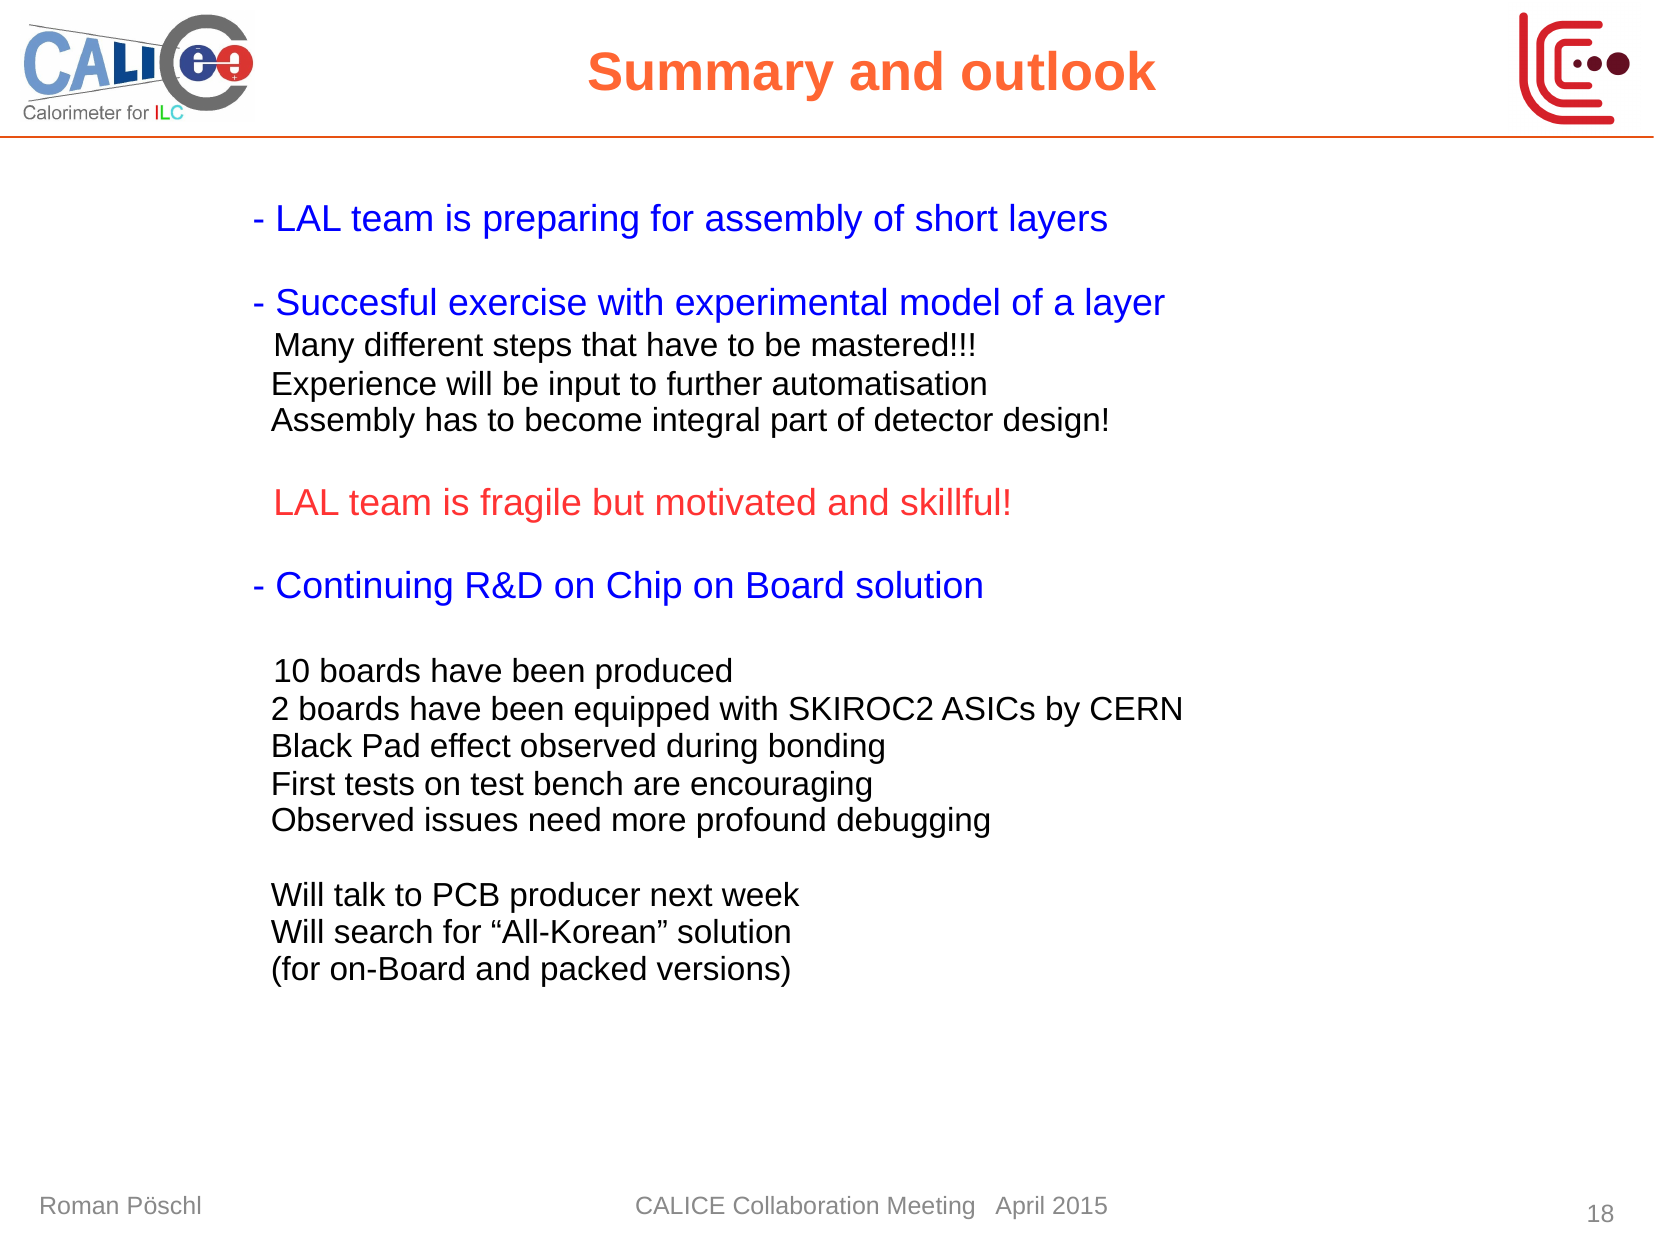

# Summary and outlook
- LAL team is preparing for assembly of short layers
- Succesful exercise with experimental model of a layer
 Many different steps that have to be mastered!!!
 Experience will be input to further automatisation
 Assembly has to become integral part of detector design!
 LAL team is fragile but motivated and skillful!
- Continuing R&D on Chip on Board solution
 10 boards have been produced
 2 boards have been equipped with SKIROC2 ASICs by CERN
 Black Pad effect observed during bonding
 First tests on test bench are encouraging
 Observed issues need more profound debugging
 Will talk to PCB producer next week
 Will search for “All-Korean” solution
 (for on-Board and packed versions)